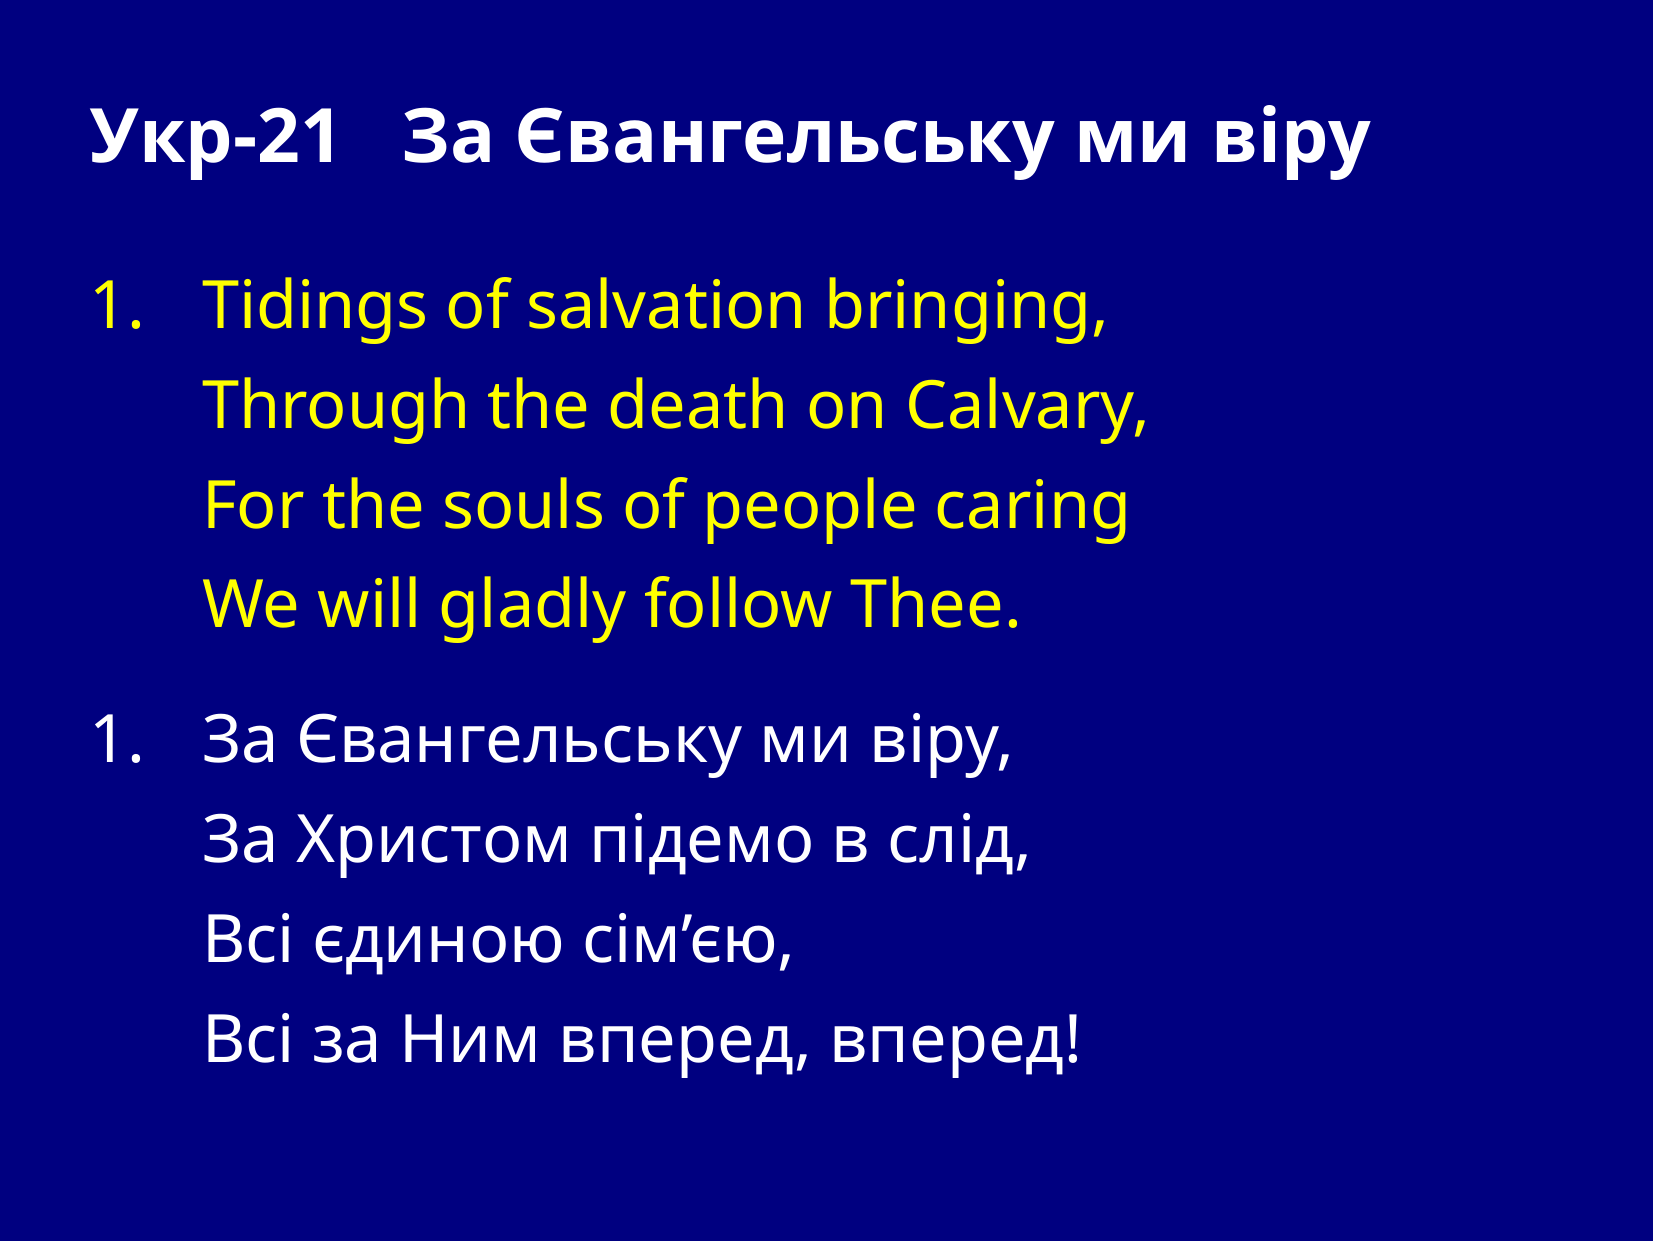

Укр-21 За Євангельську ми віру
1.	Tidings of salvation bringing,
	Through the death on Calvary,
	For the souls of people caring
	We will gladly follow Thee.
1.	За Євангельську ми віру,
	За Христом підемо в слід,
	Всі єдиною сім’єю,
	Всі за Ним вперед, вперед!